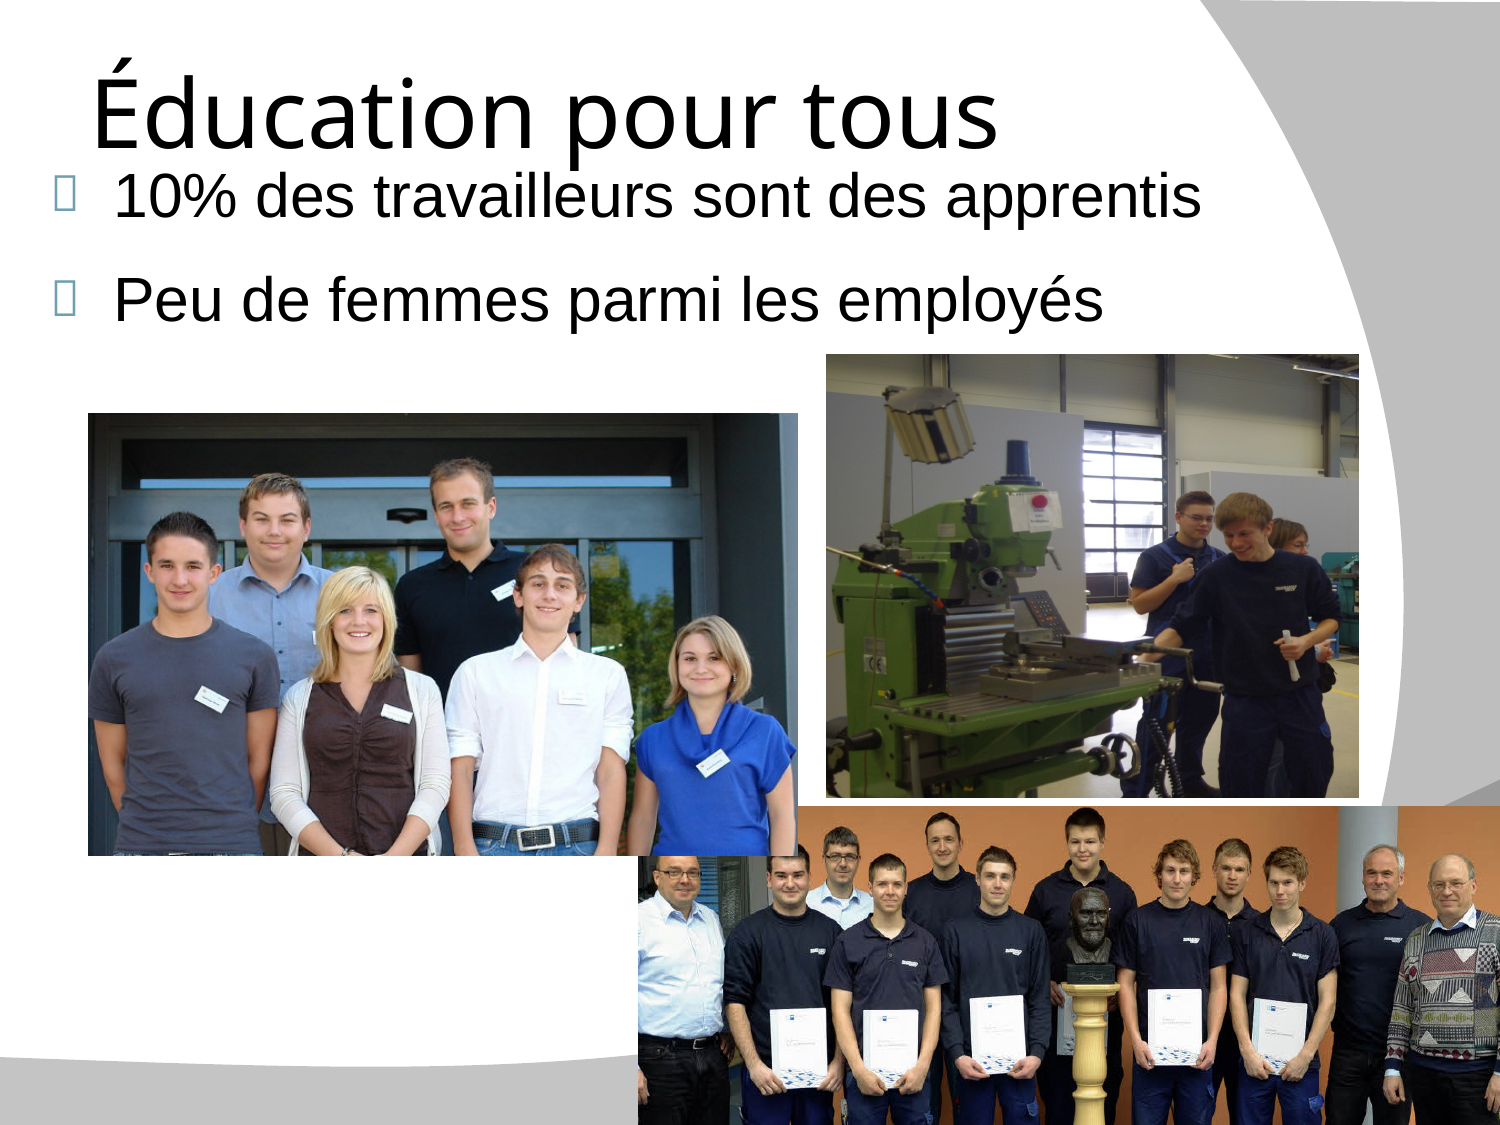

# Éducation pour tous
10% des travailleurs sont des apprentis
Peu de femmes parmi les employés